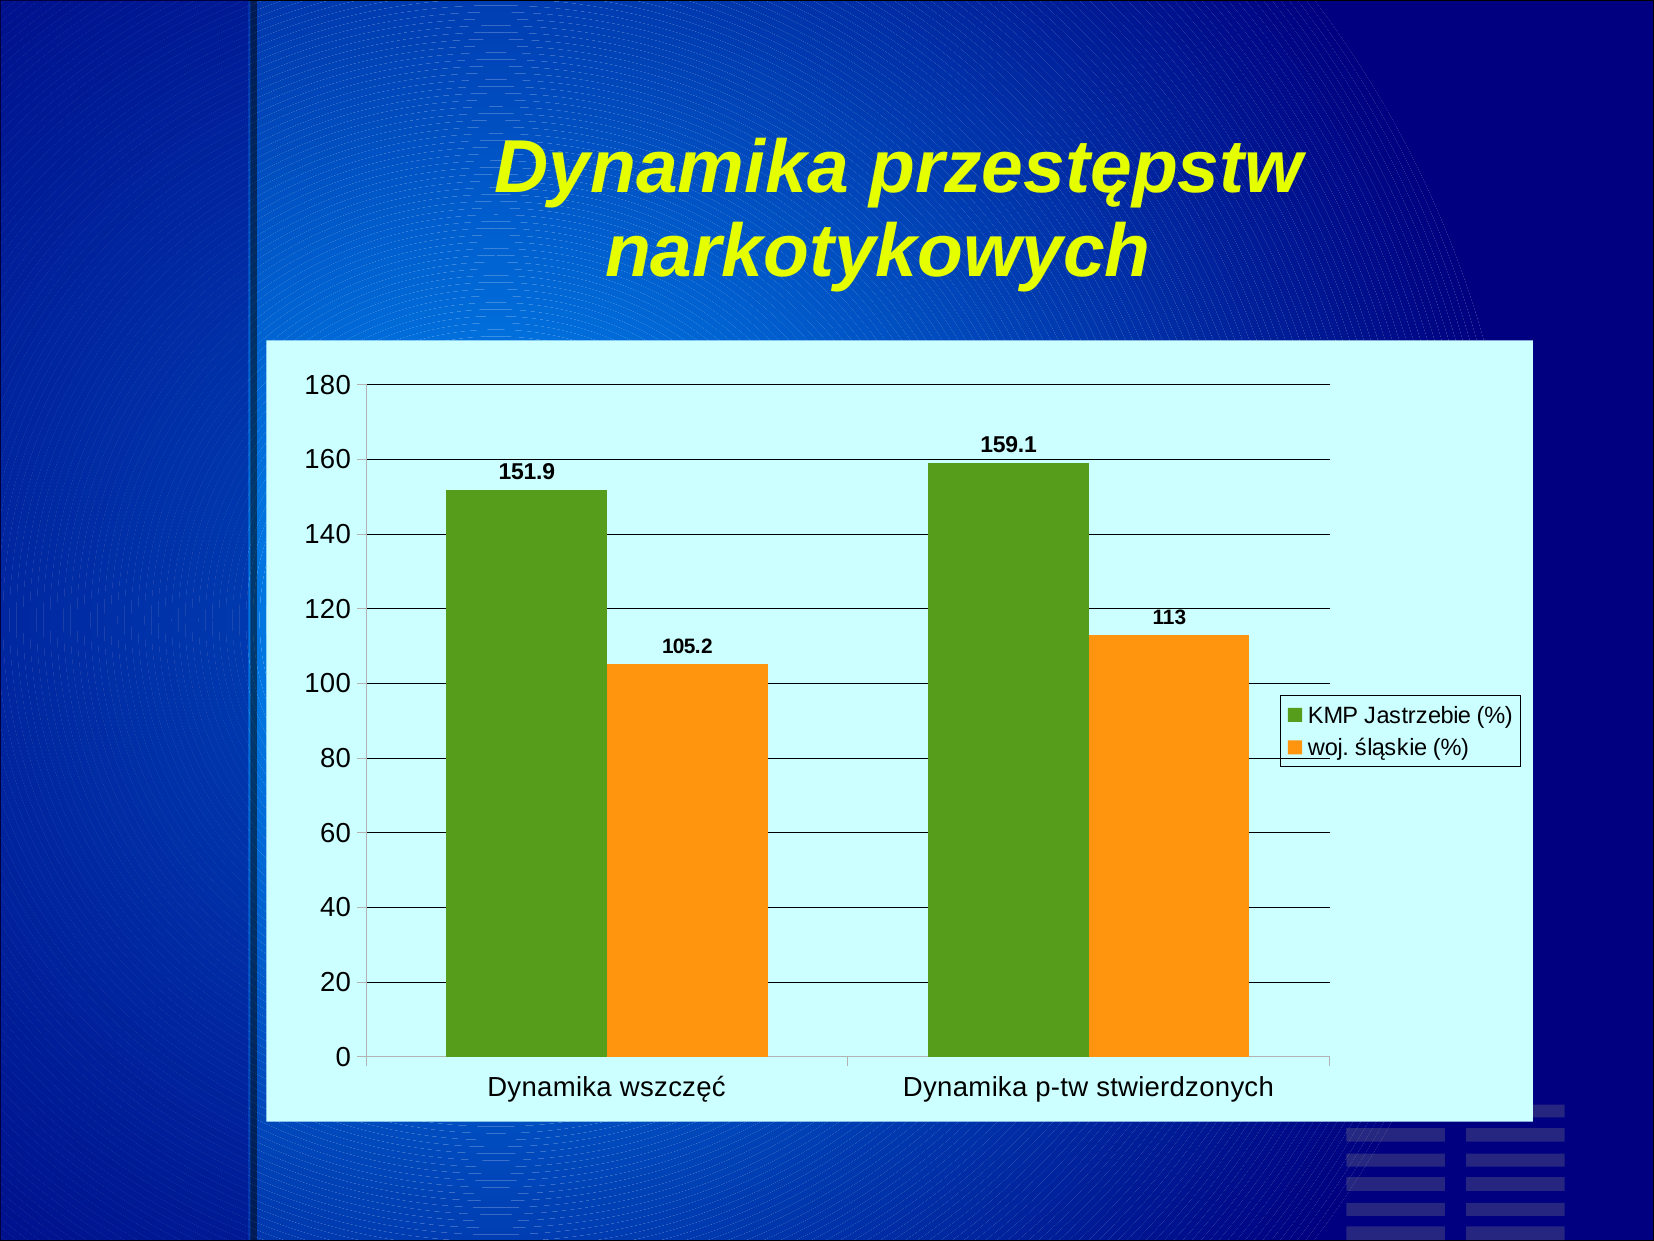

# Dynamika przestępstw narkotykowych
### Chart
| Category | KMP Jastrzebie (%) | woj. śląskie (%) |
|---|---|---|
| Dynamika wszczęć | 151.9 | 105.2 |
| Dynamika p-tw stwierdzonych | 159.1 | 113.0 |